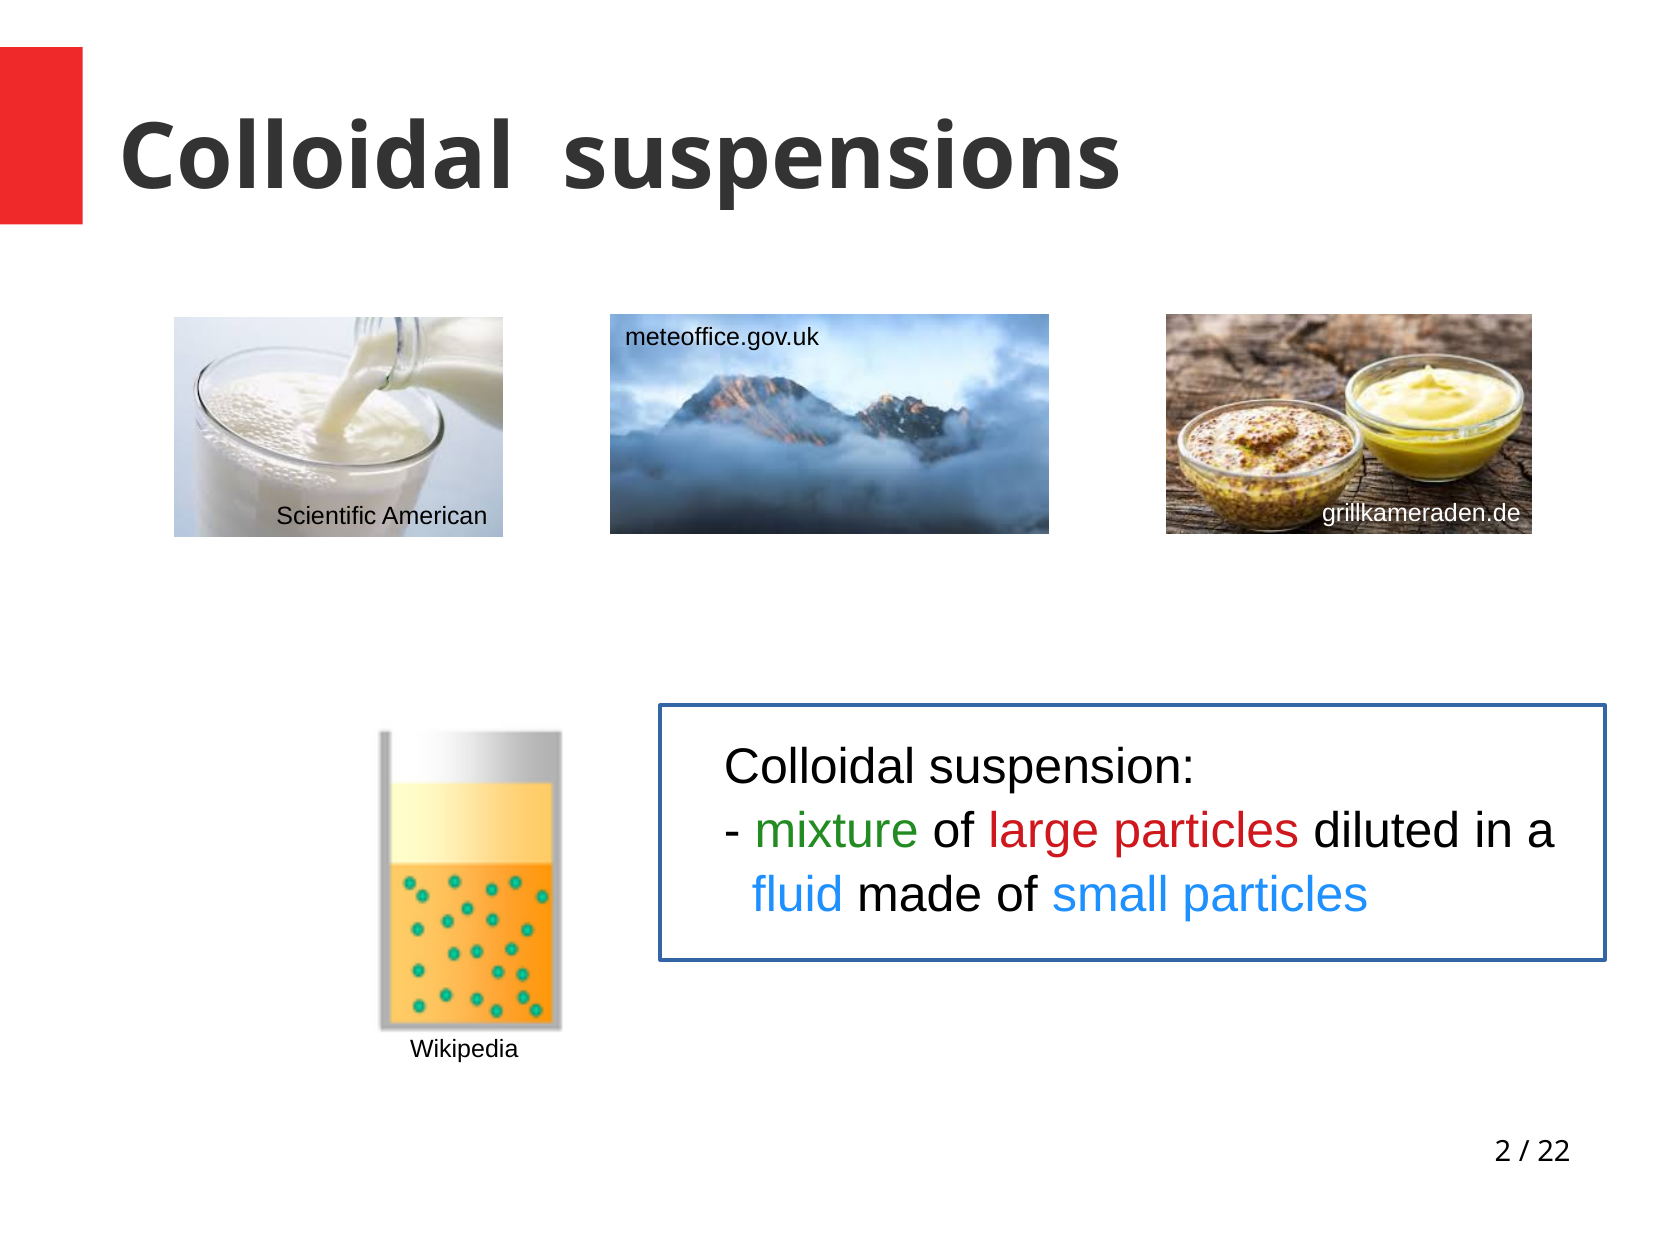

# Colloidal suspensions
meteoffice.gov.uk
grillkameraden.de
Scientific American
Colloidal suspension:
- mixture of large particles diluted in a
 fluid made of small particles
Wikipedia
2